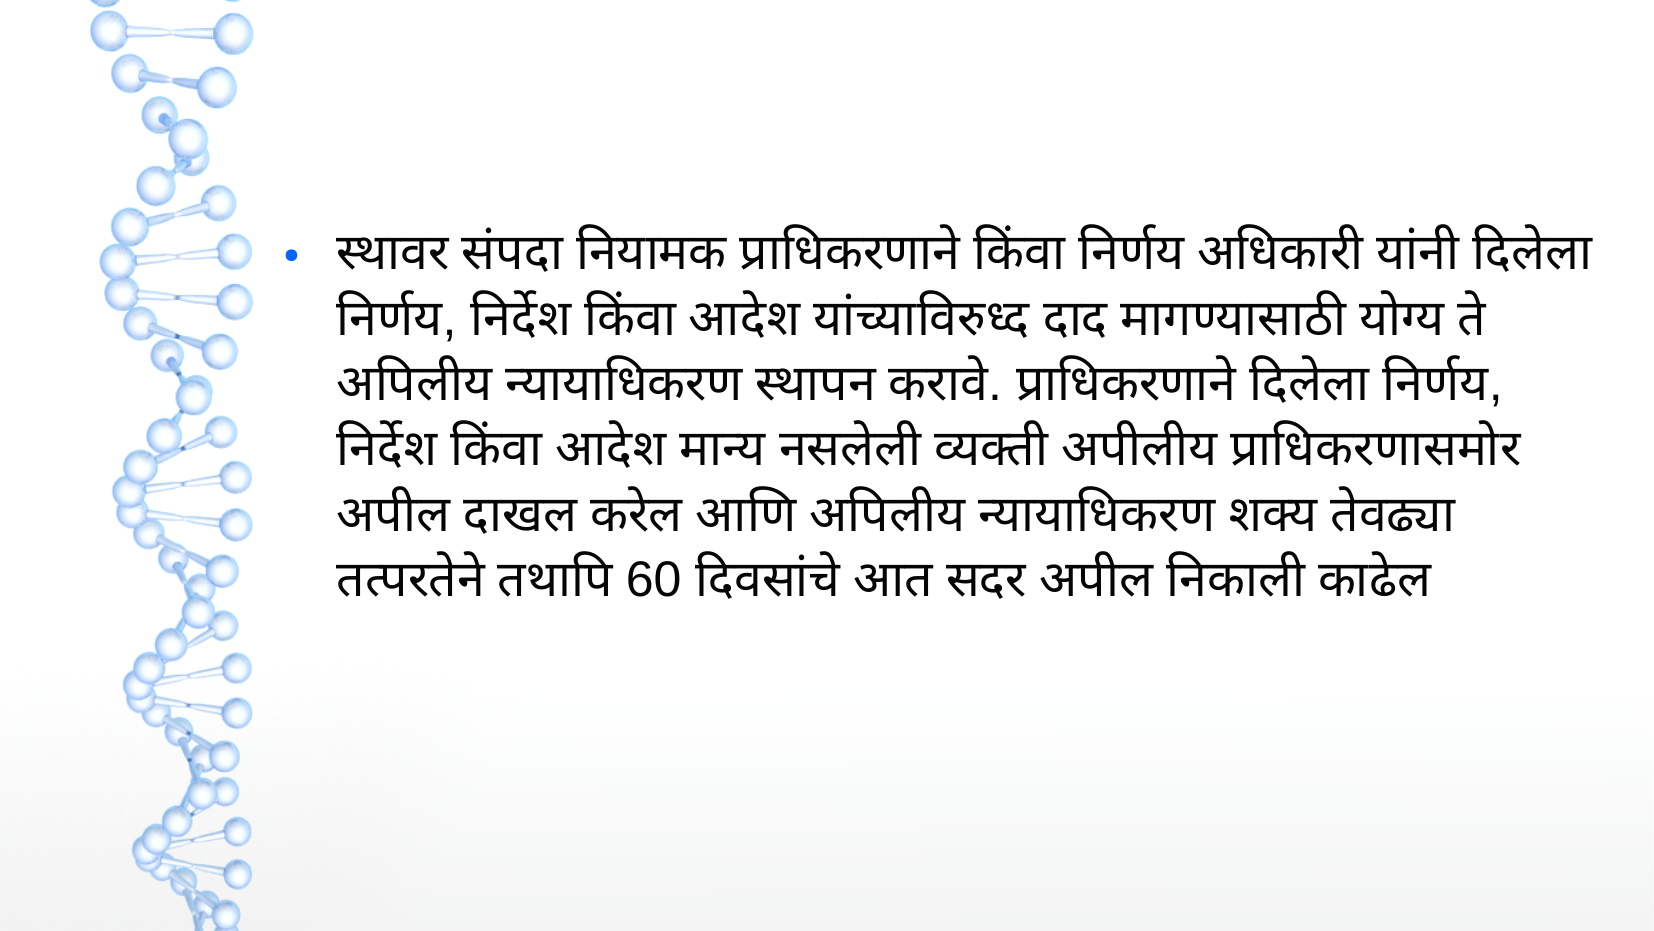

# स्थावर संपदा नियामक प्राधिकरणाने किंवा निर्णय अधिकारी यांनी दिलेला निर्णय, निर्देश किंवा आदेश यांच्याविरुध्द दाद मागण्यासाठी योग्य ते अपिलीय न्यायाधिकरण स्थापन करावे. प्राधिकरणाने दिलेला निर्णय, निर्देश किंवा आदेश मान्य नसलेली व्यक्ती अपीलीय प्राधिकरणासमोर अपील दाखल करेल आणि अपिलीय न्यायाधिकरण शक्य तेवढ्या तत्परतेने तथापि 60 दिवसांचे आत सदर अपील निकाली काढेल